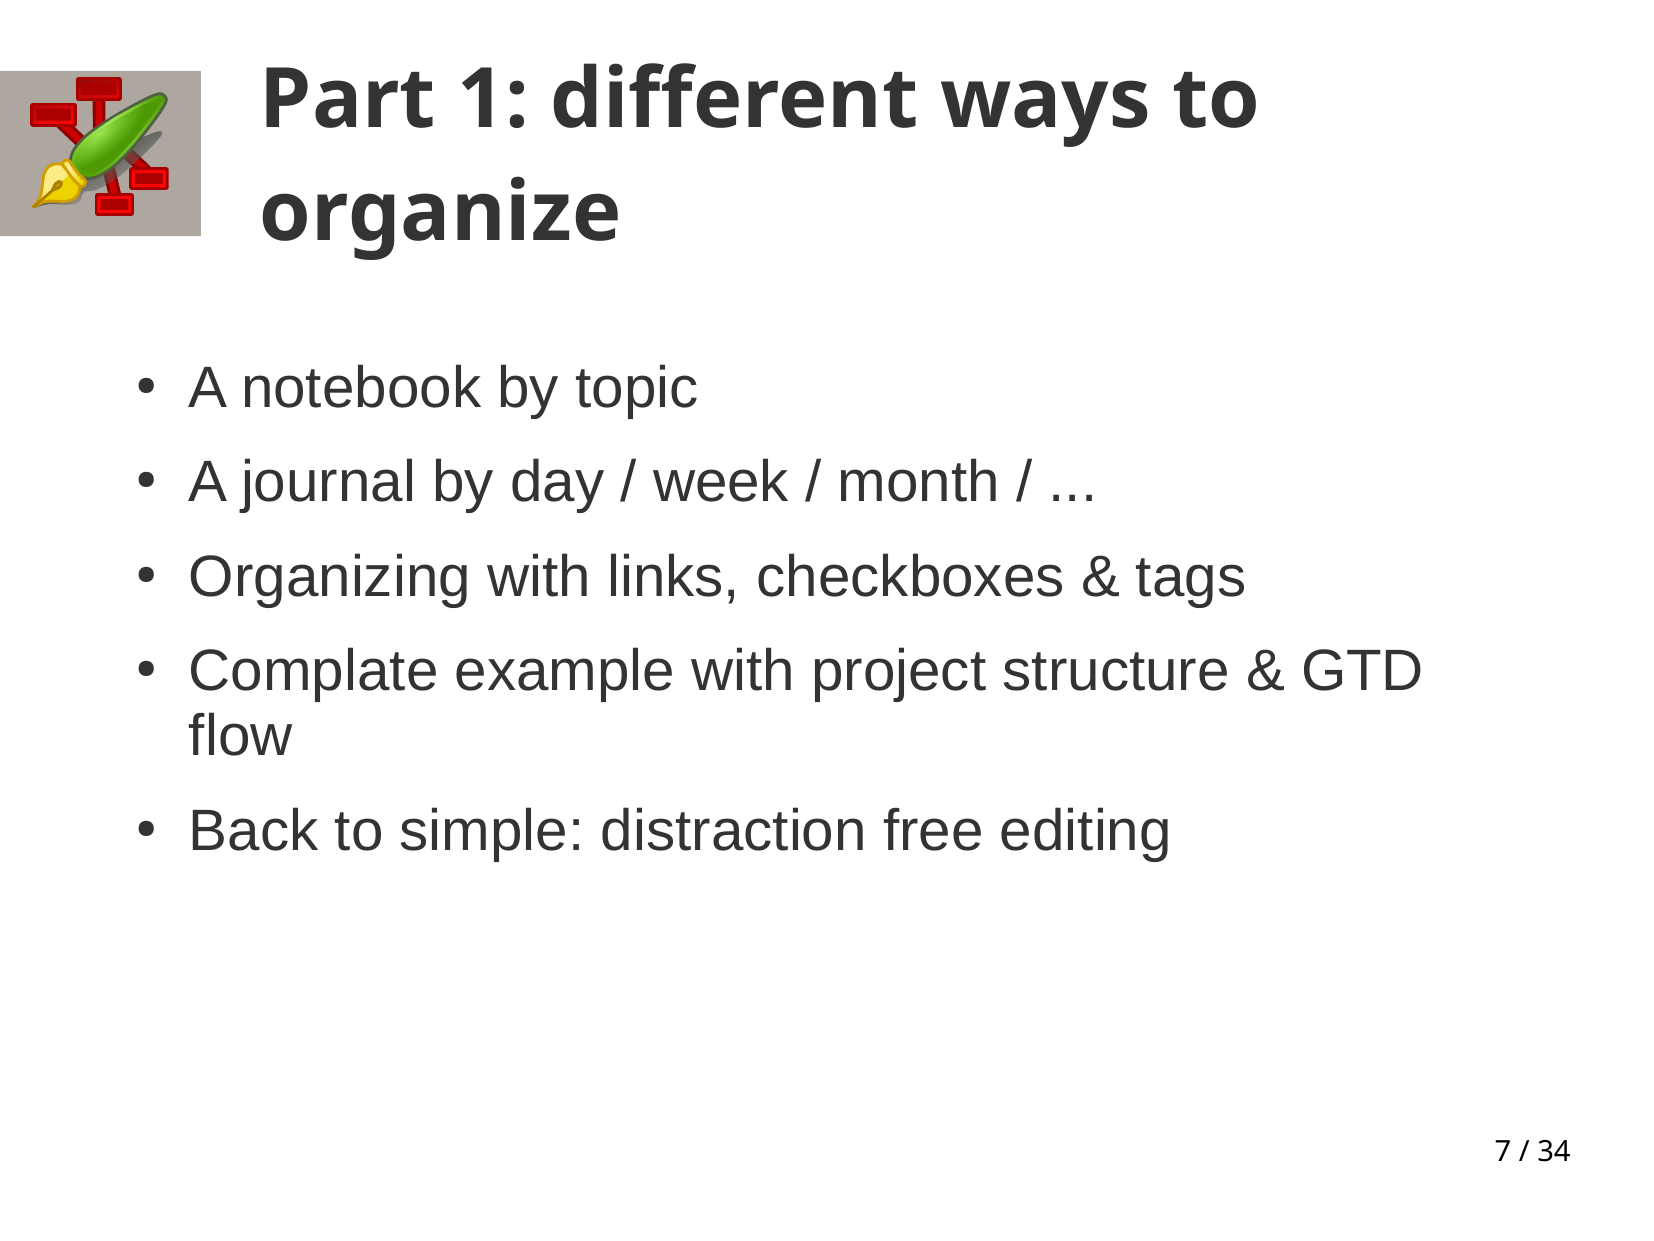

# Part 1: different ways to organize
A notebook by topic
A journal by day / week / month / ...
Organizing with links, checkboxes & tags
Complate example with project structure & GTD flow
Back to simple: distraction free editing
7